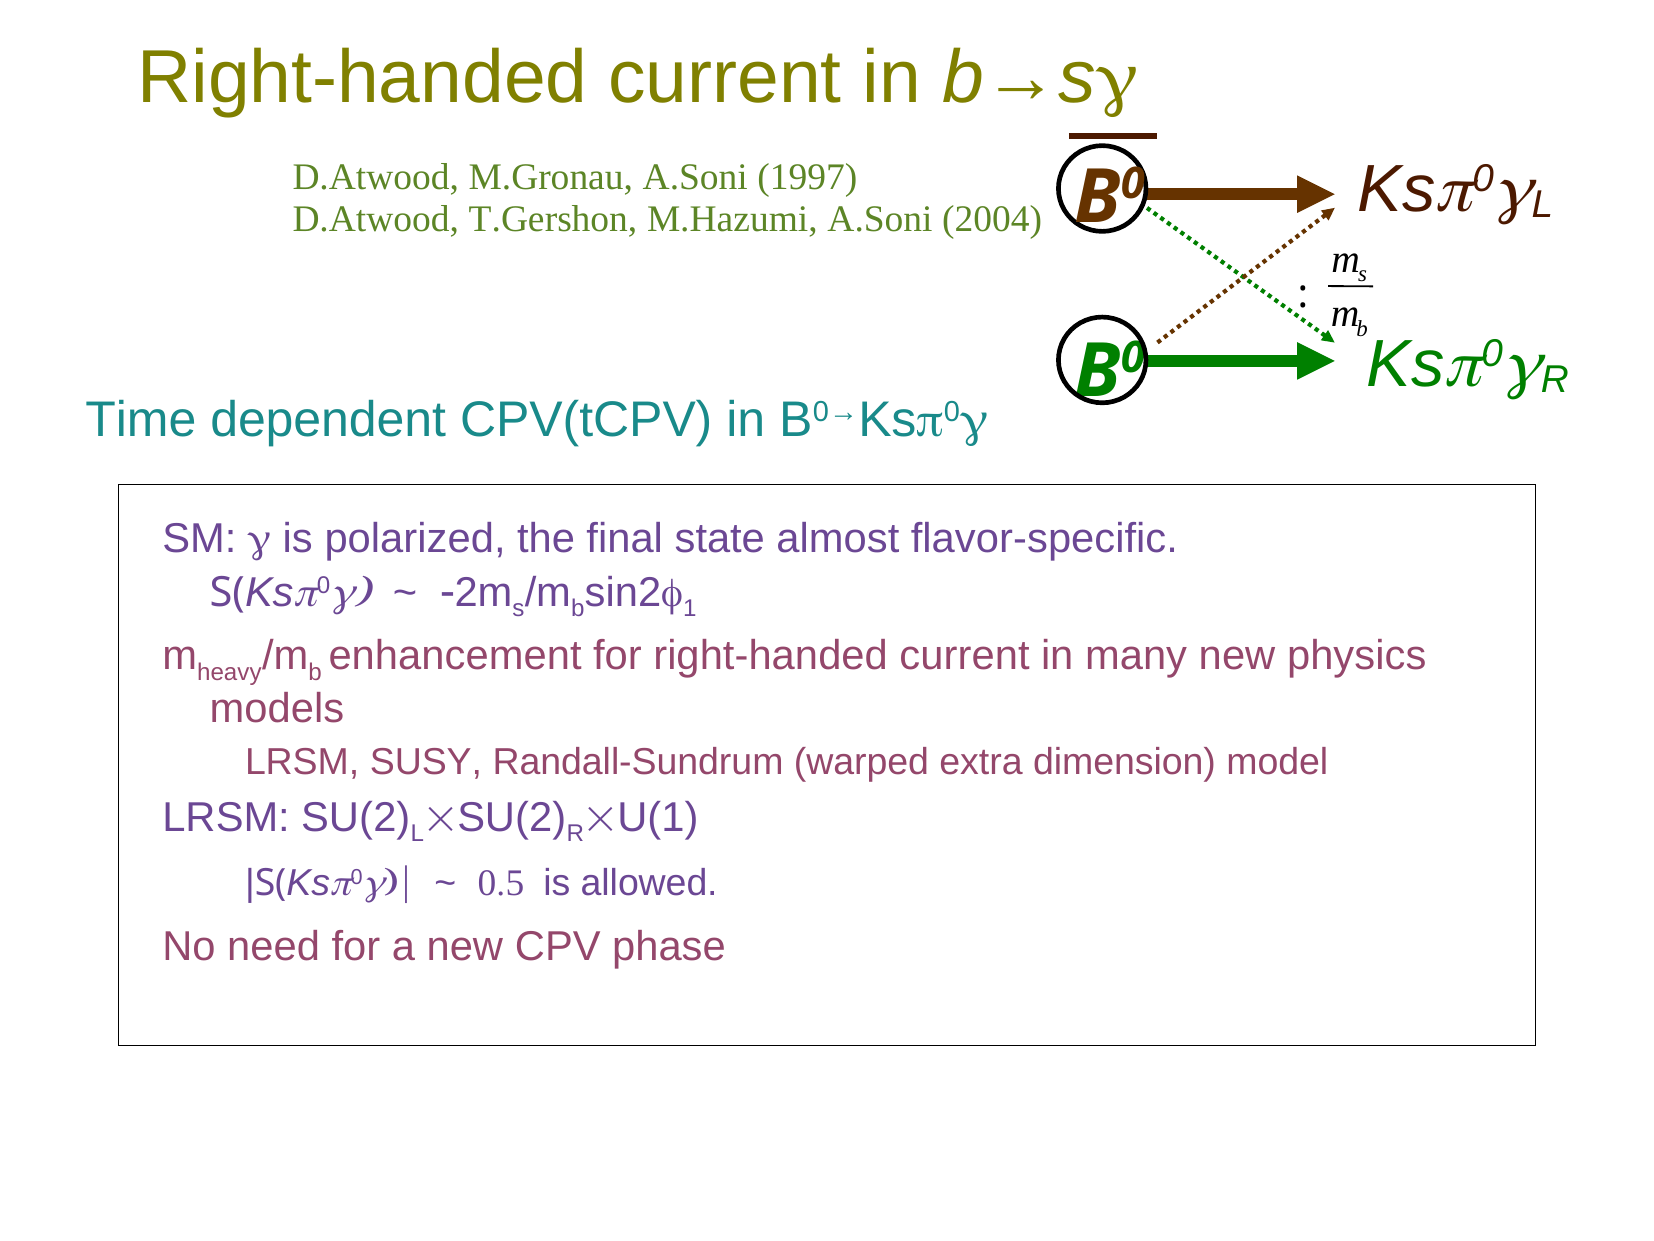

# Right-handed current in b→s
B0
Ks0L
D.Atwood, M.Gronau, A.Soni (1997)
D.Atwood, T.Gershon, M.Hazumi, A.Soni (2004)
m
s
:
m
b
B0
Ks0R
Time dependent CPV(tCPV) in B0→Ks0
SM:  is polarized, the final state almost flavor-specific. 		S(Ks0 ~ 2ms/mbsin21
mheavy/mb enhancement for right-handed current in many new physics models
LRSM, SUSY, Randall-Sundrum (warped extra dimension) model
LRSM: SU(2)LSU(2)RU(1)
|S(Ks0 ~ is allowed.
No need for a new CPV phase